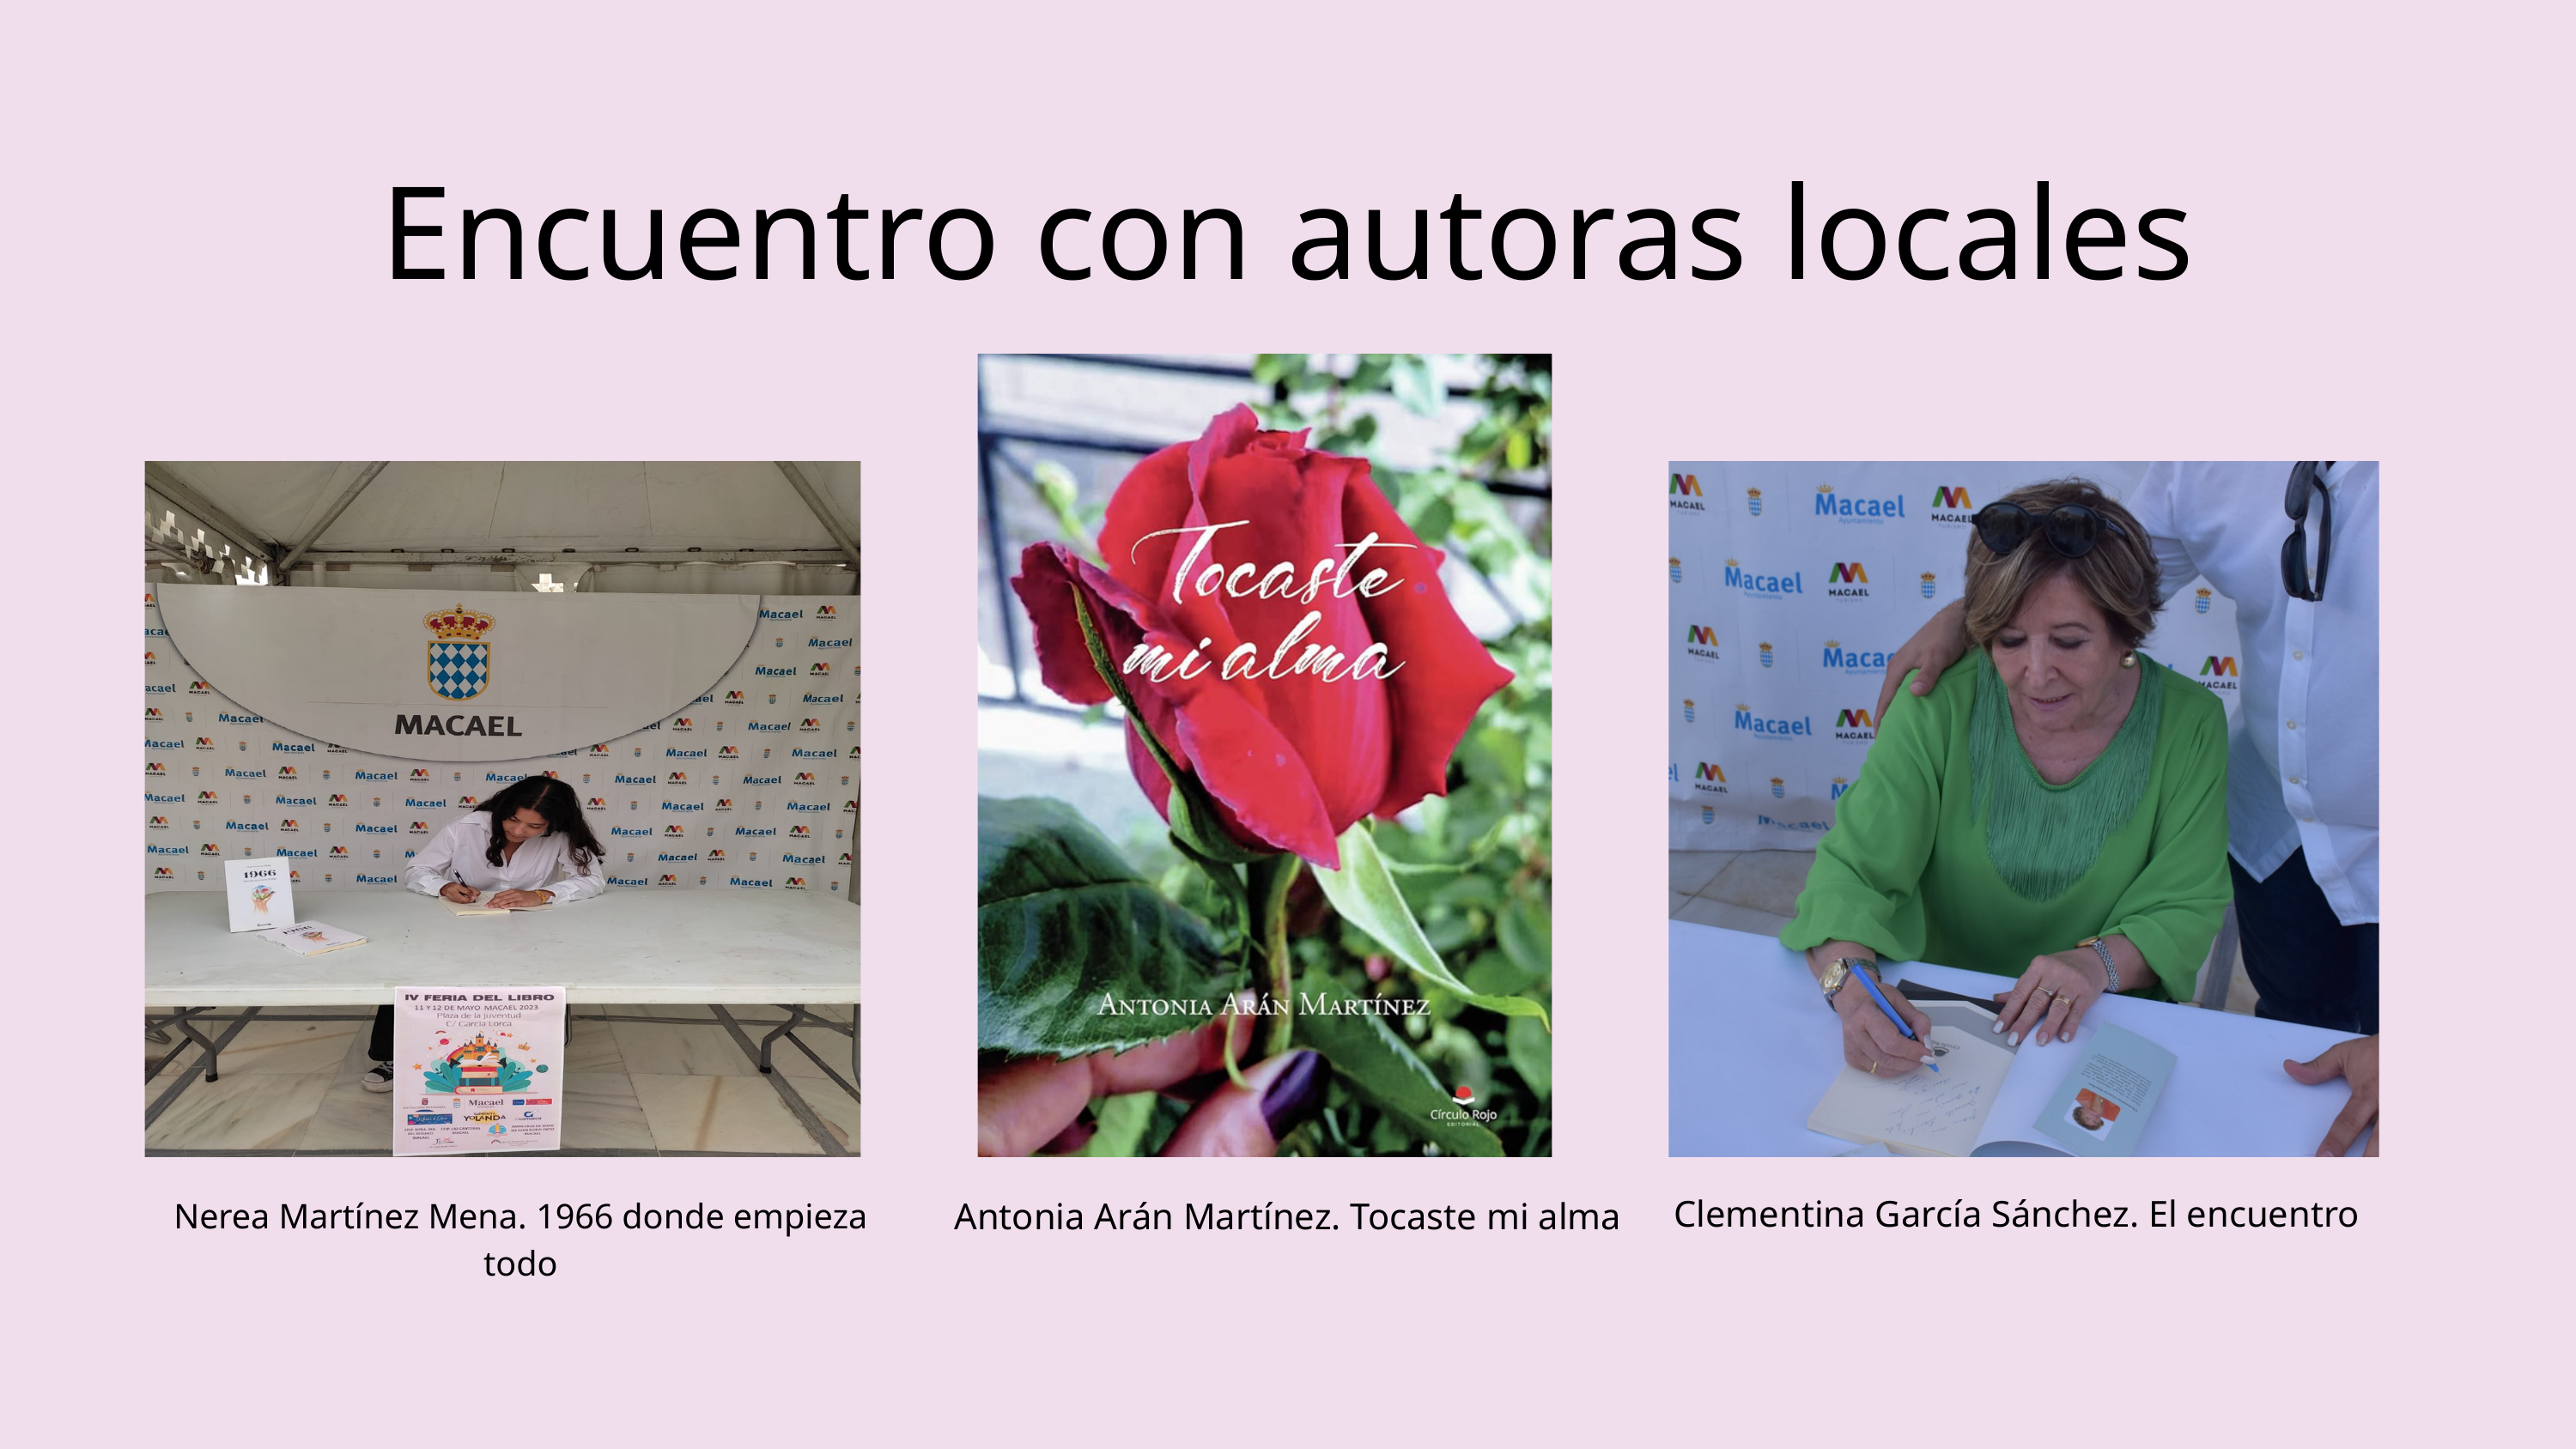

Encuentro con autoras locales
Clementina García Sánchez. El encuentro
Antonia Arán Martínez. Tocaste mi alma
Nerea Martínez Mena. 1966 donde empieza todo